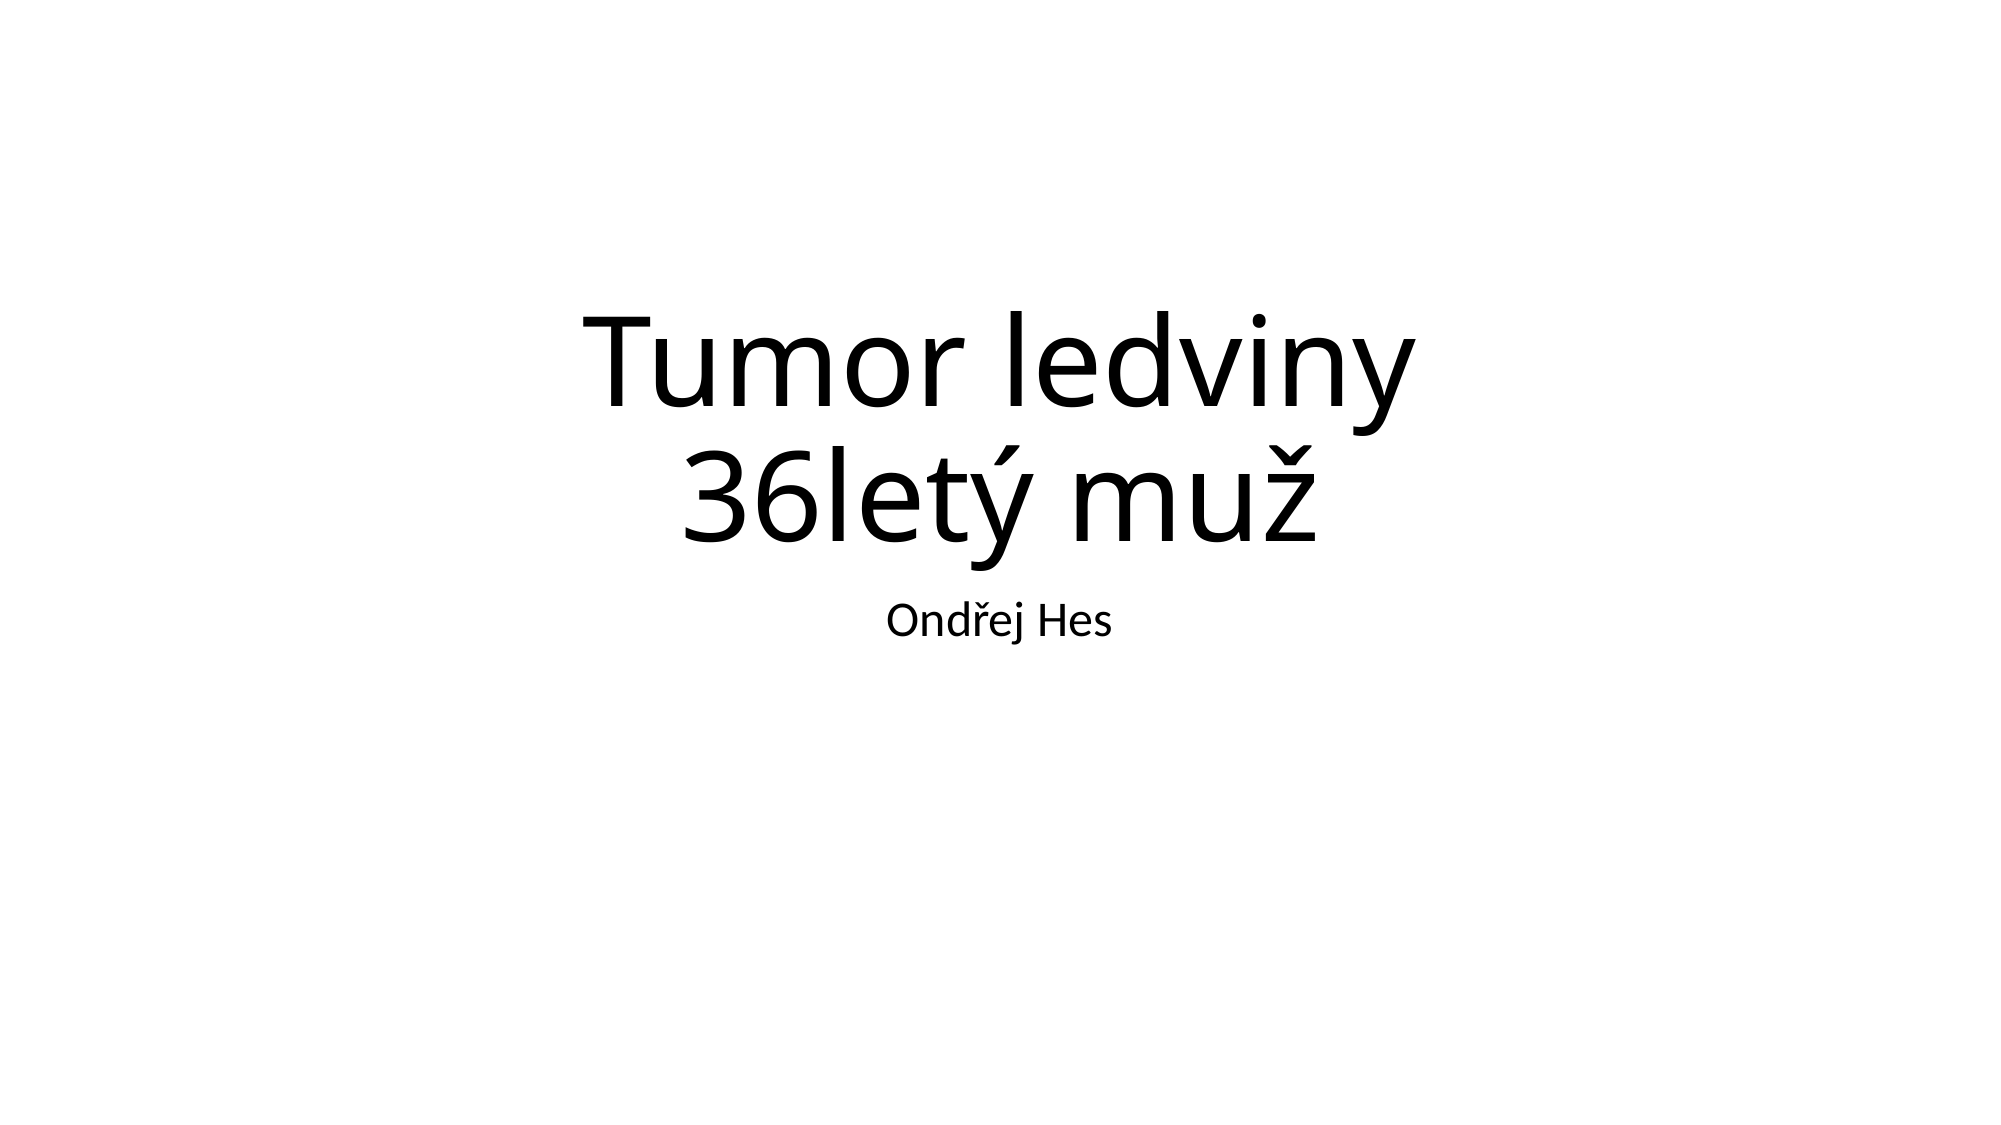

# Tumor ledviny 36letý muž
Ondřej Hes